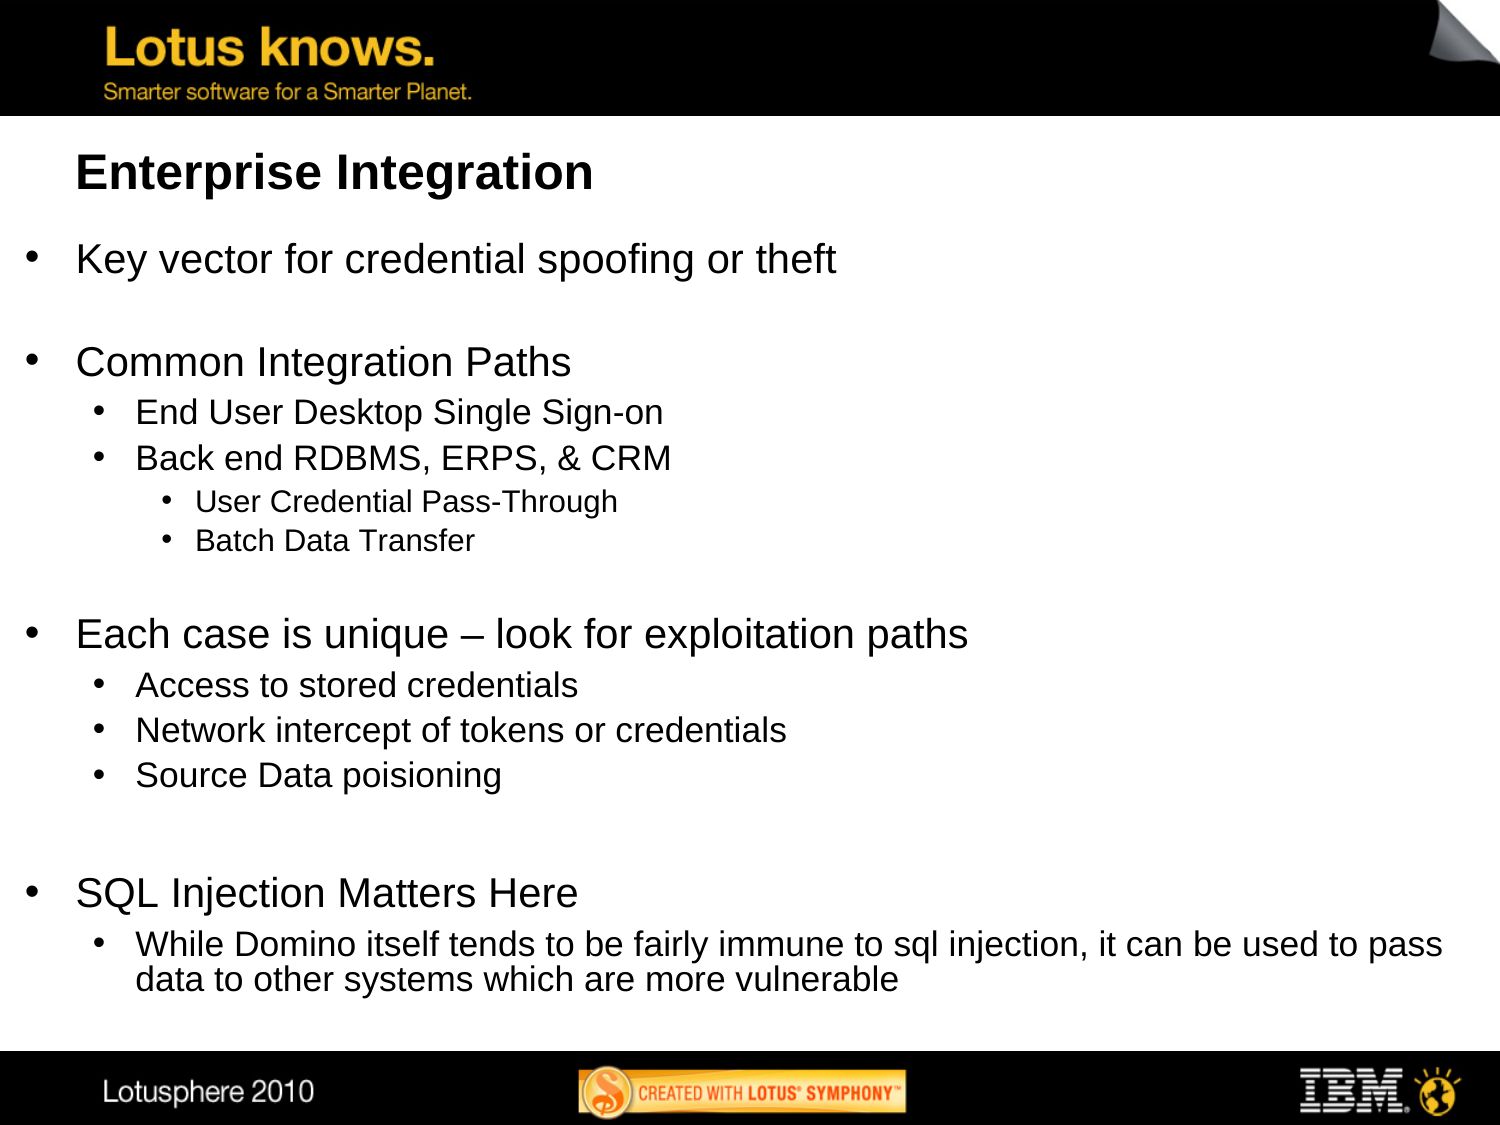

# Enterprise Integration
Key vector for credential spoofing or theft
Common Integration Paths
End User Desktop Single Sign-on
Back end RDBMS, ERPS, & CRM
User Credential Pass-Through
Batch Data Transfer
Each case is unique – look for exploitation paths
Access to stored credentials
Network intercept of tokens or credentials
Source Data poisioning
SQL Injection Matters Here
While Domino itself tends to be fairly immune to sql injection, it can be used to pass data to other systems which are more vulnerable